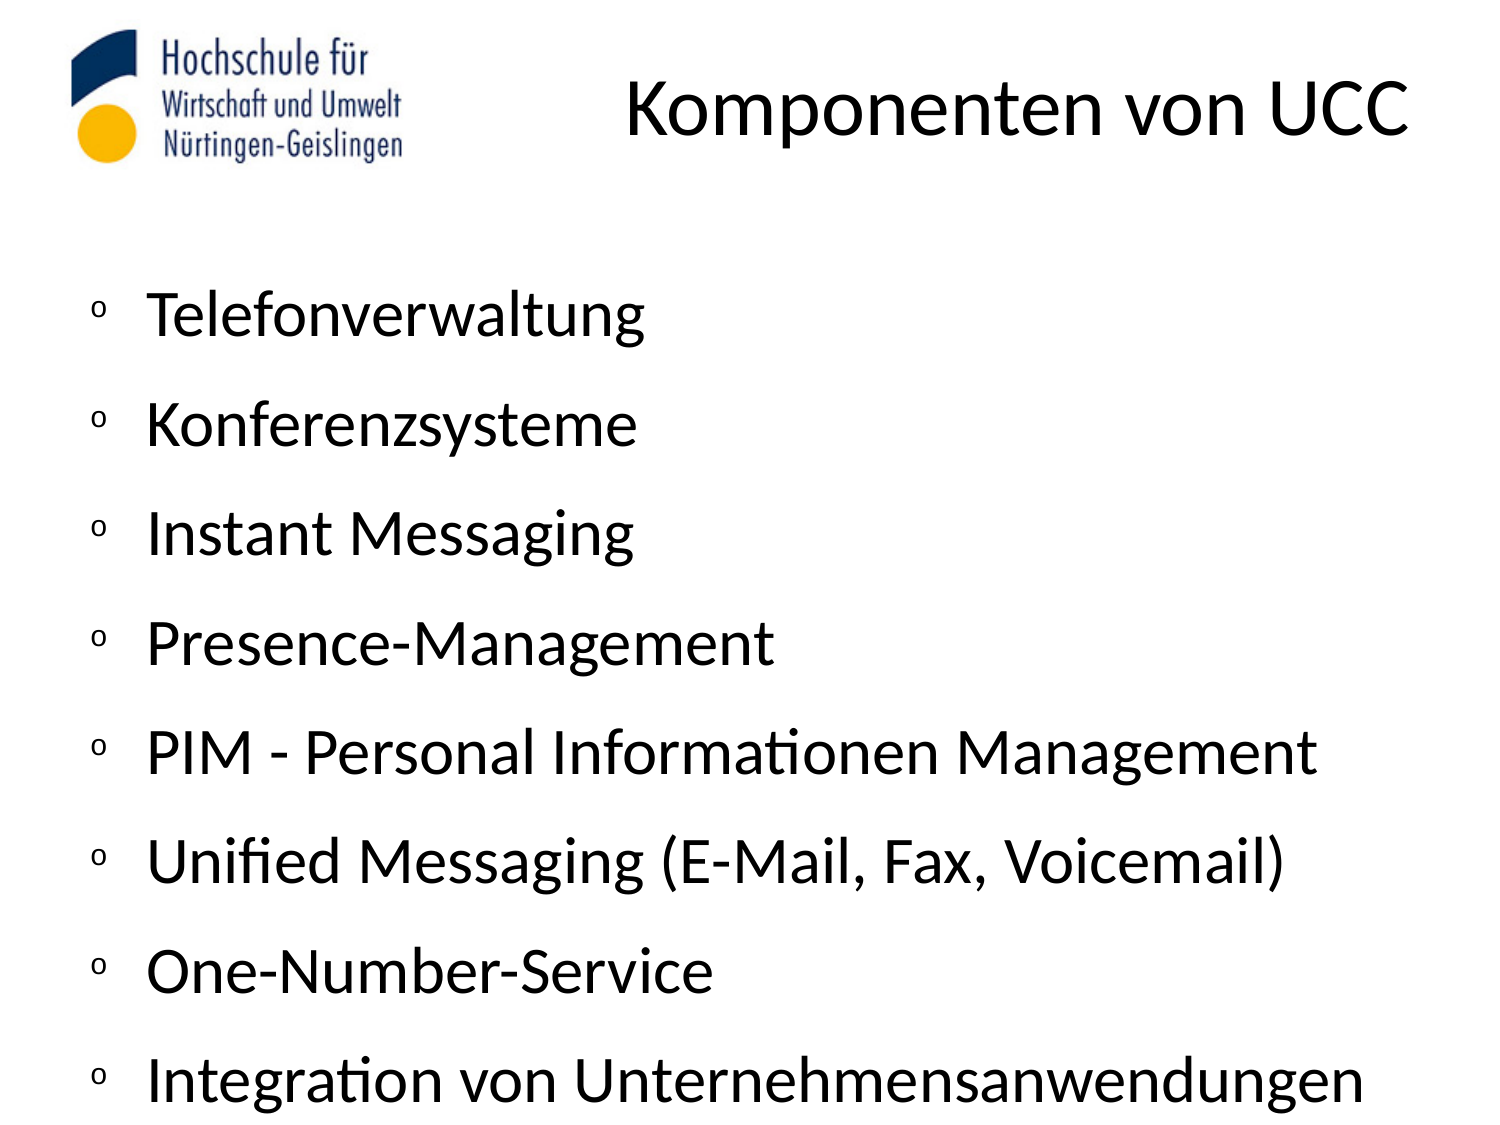

# Komponenten von UCC
Telefonverwaltung
Konferenzsysteme
Instant Messaging
Presence-Management
PIM - Personal Informationen Management
Unified Messaging (E-Mail, Fax, Voicemail)
One-Number-Service
Integration von Unternehmensanwendungen